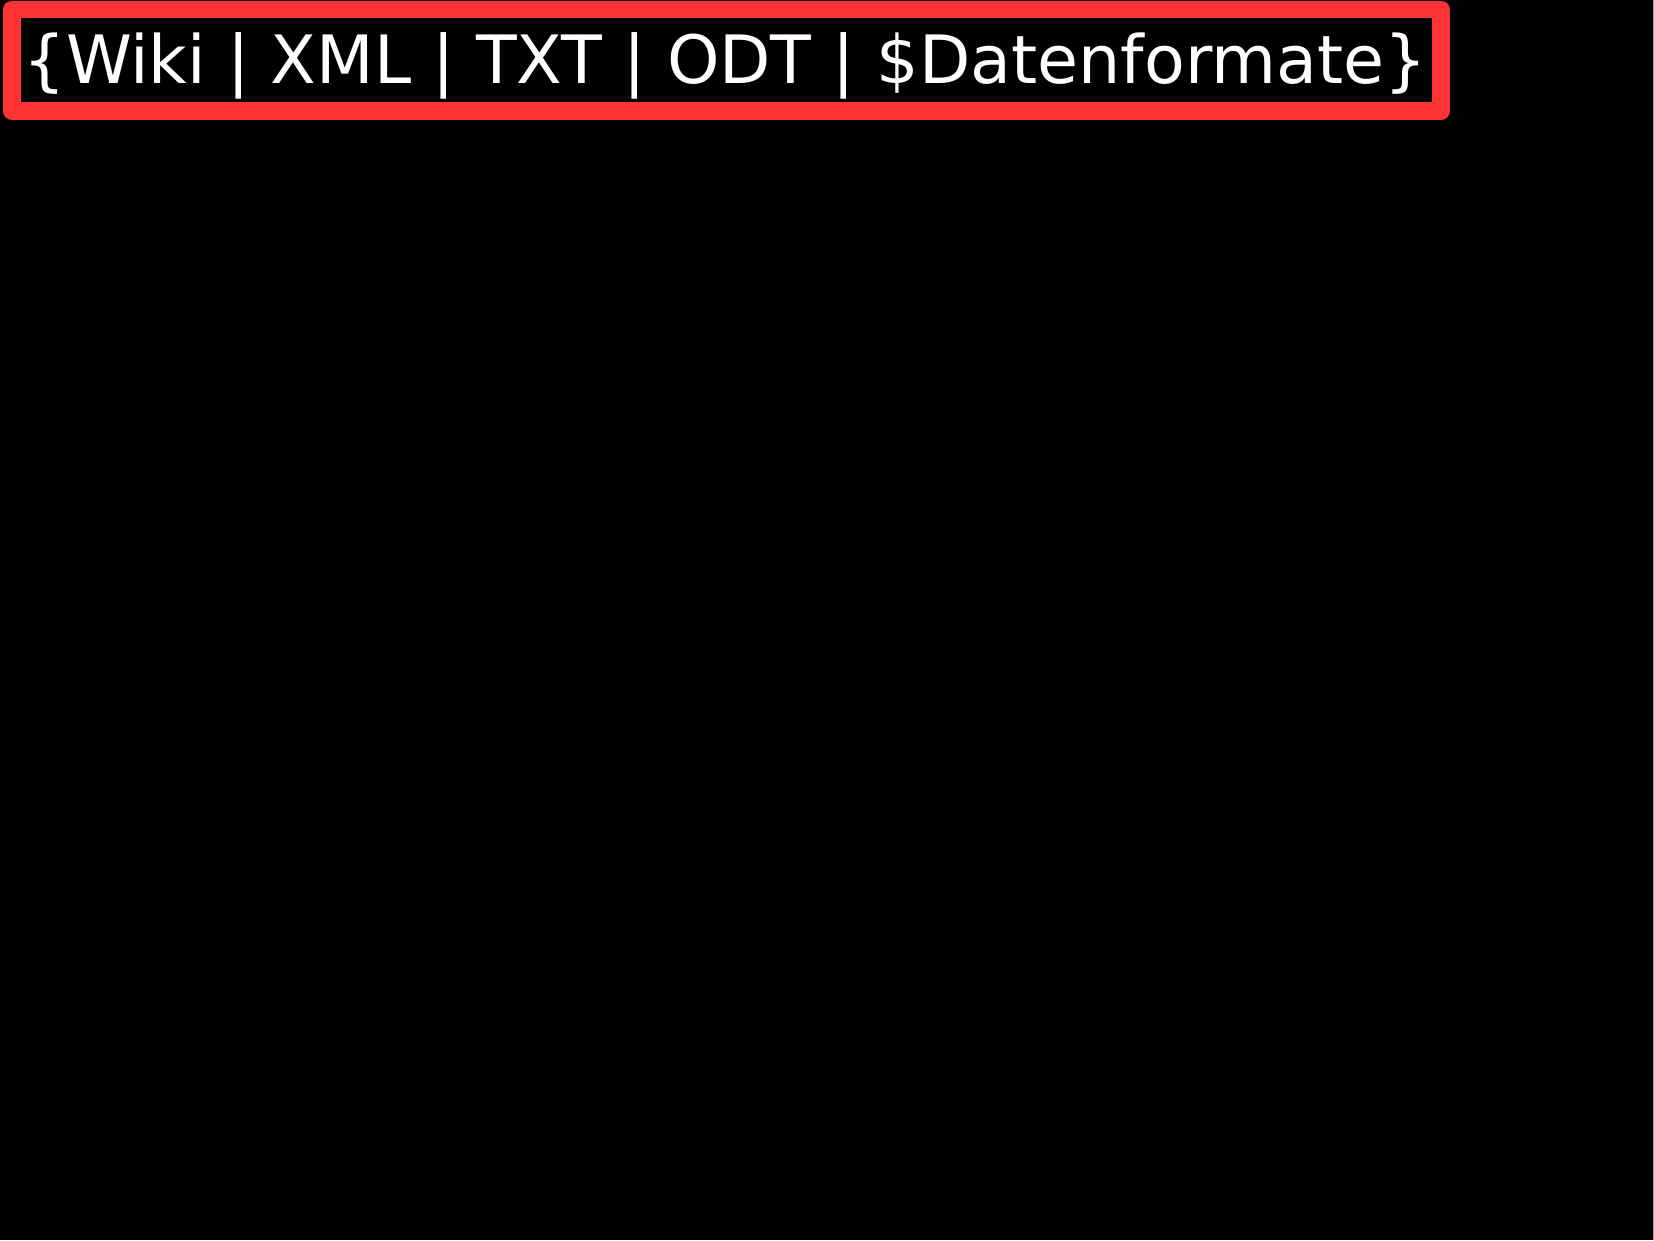

{Wiki | XML | TXT | ODT | $Datenformate}